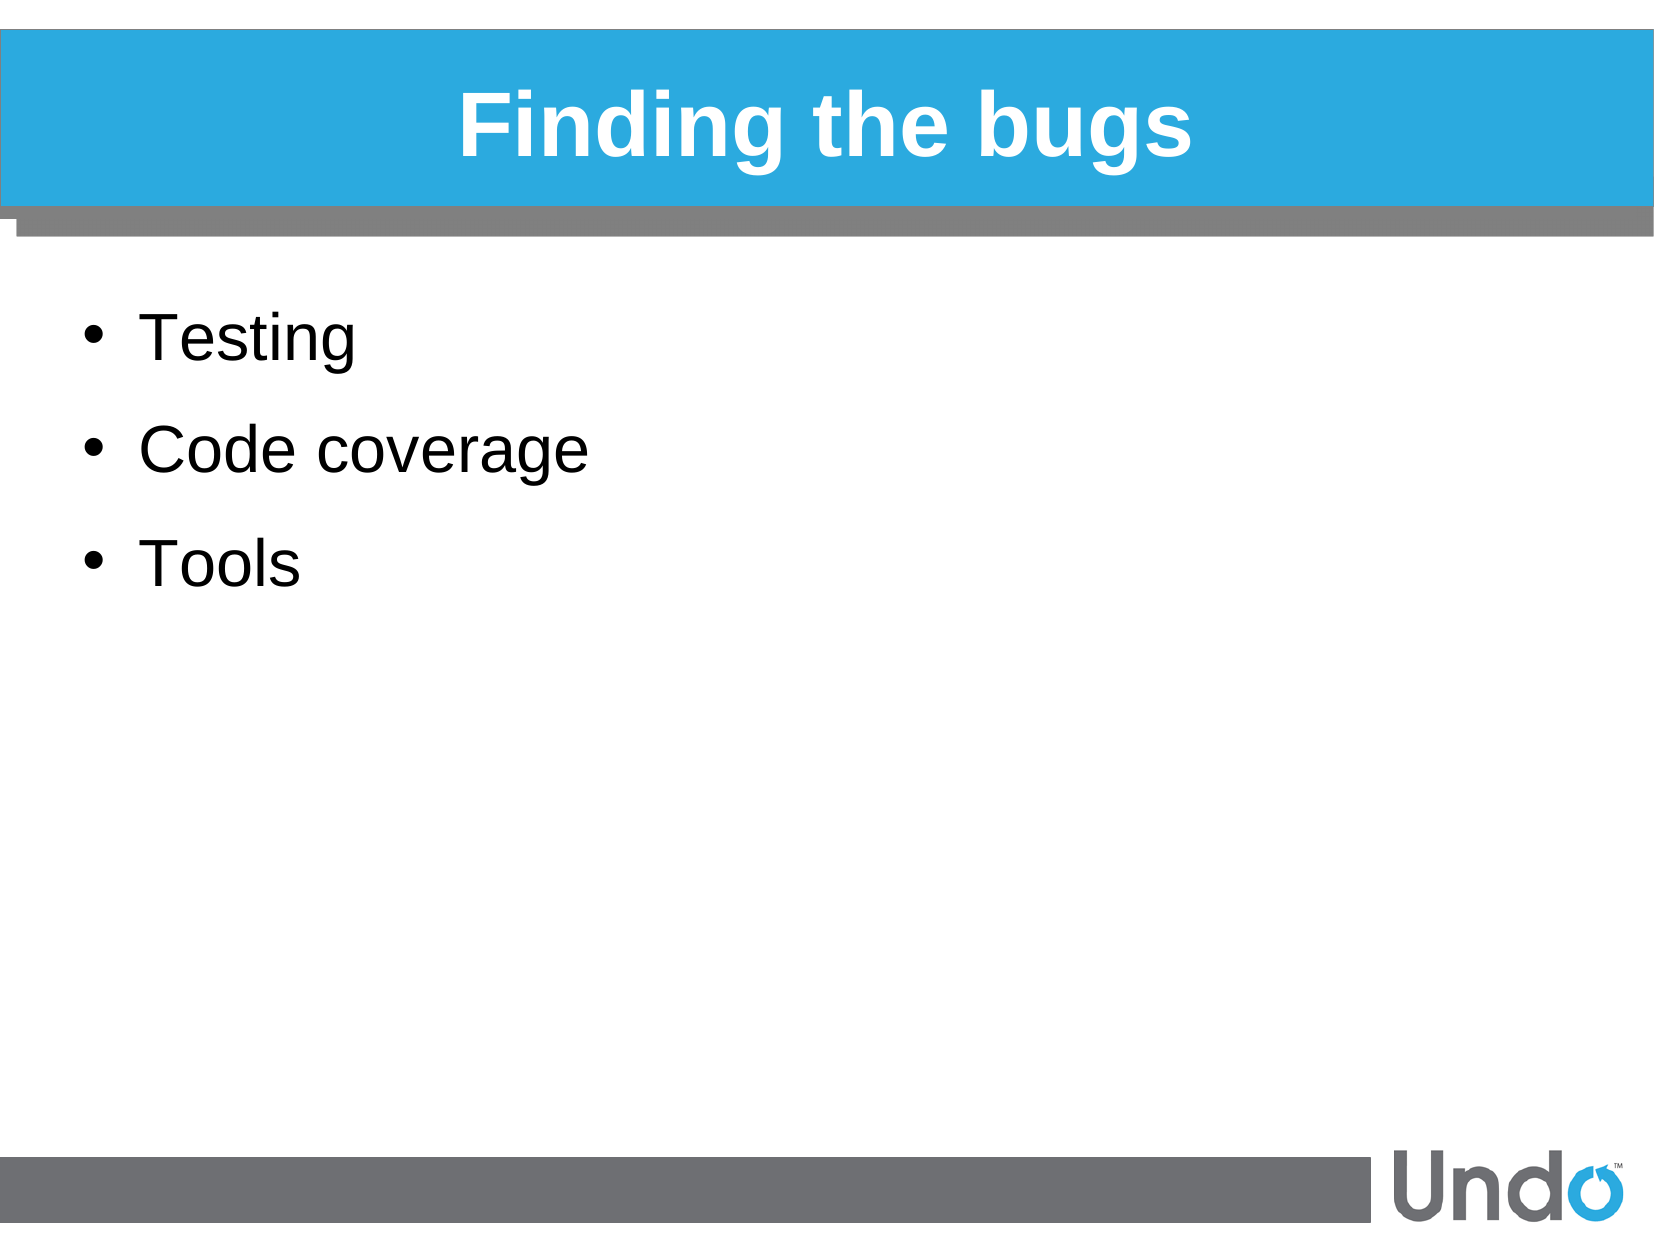

# Finding the bugs
Testing
Code coverage
Tools